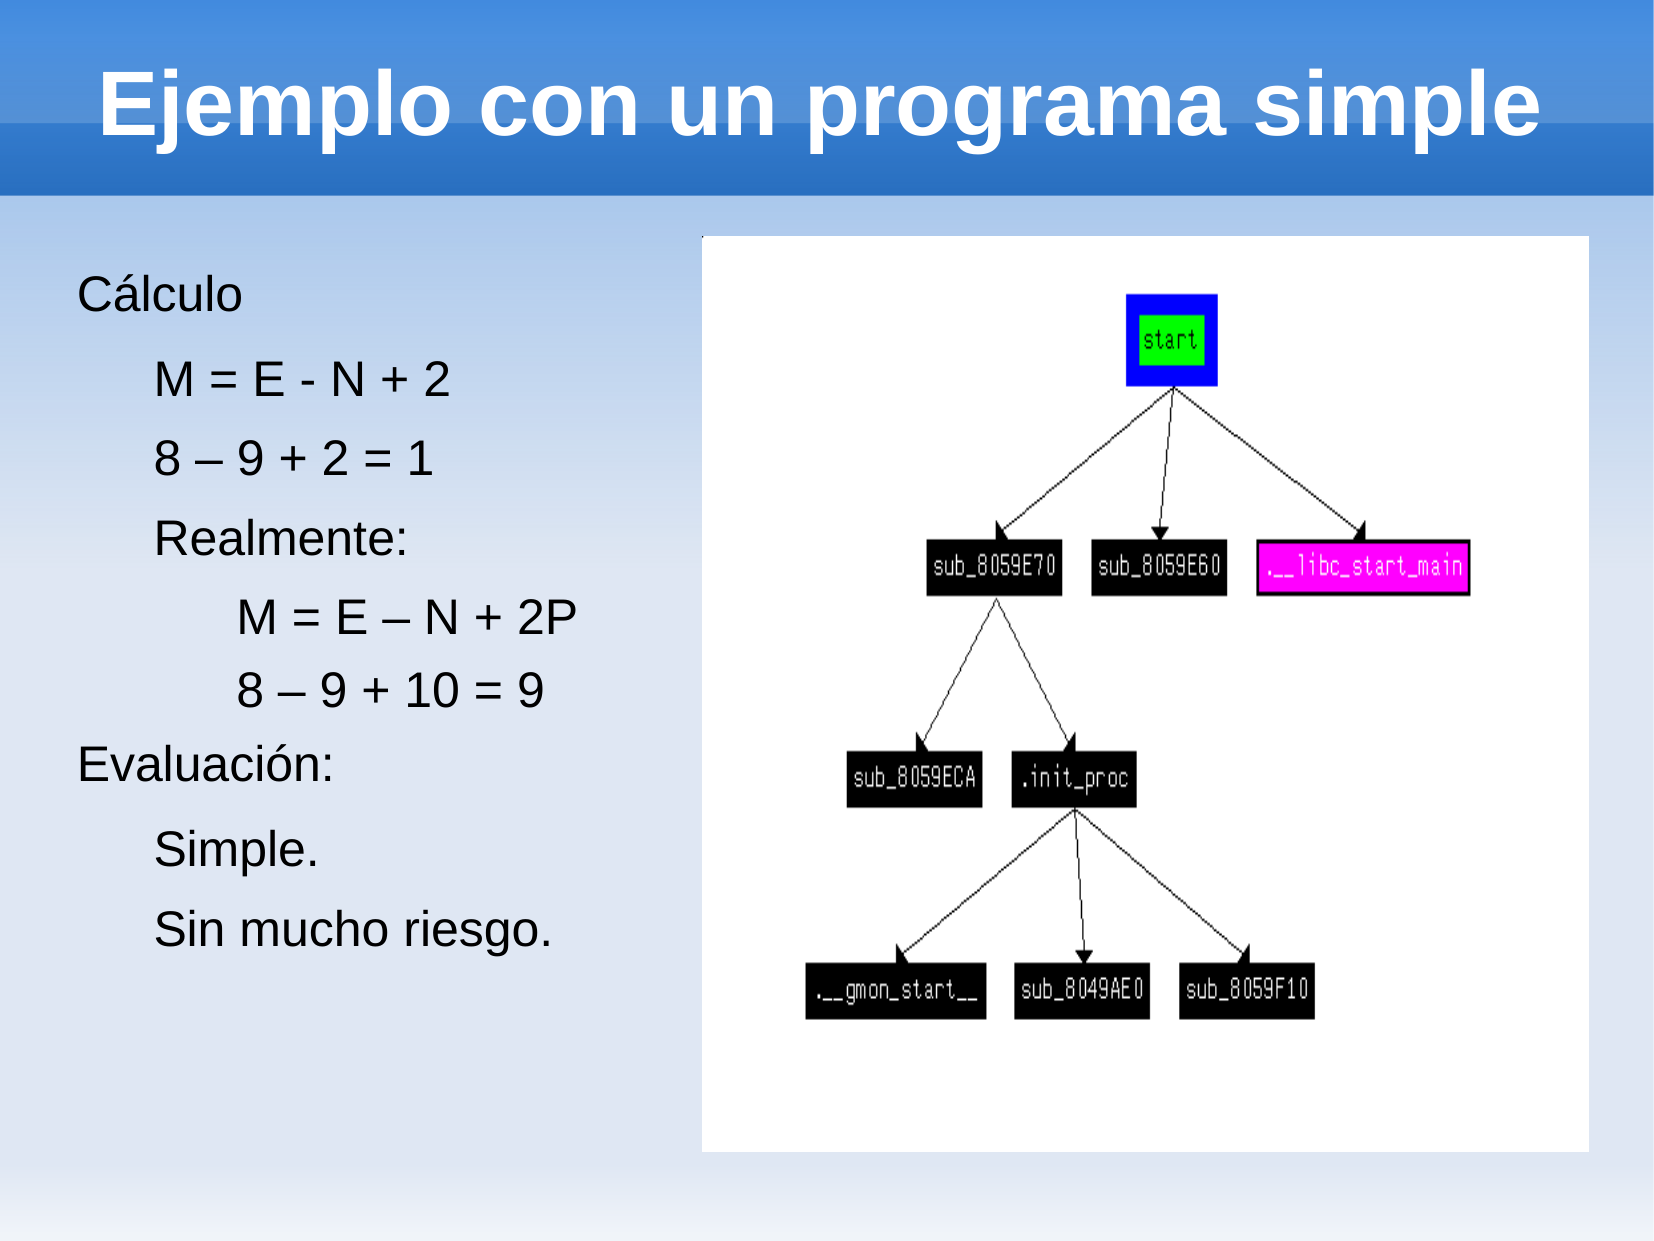

# Ejemplo con un programa simple
Cálculo
M = E - N + 2
8 – 9 + 2 = 1
Realmente:
M = E – N + 2P
8 – 9 + 10 = 9
Evaluación:
Simple.
Sin mucho riesgo.